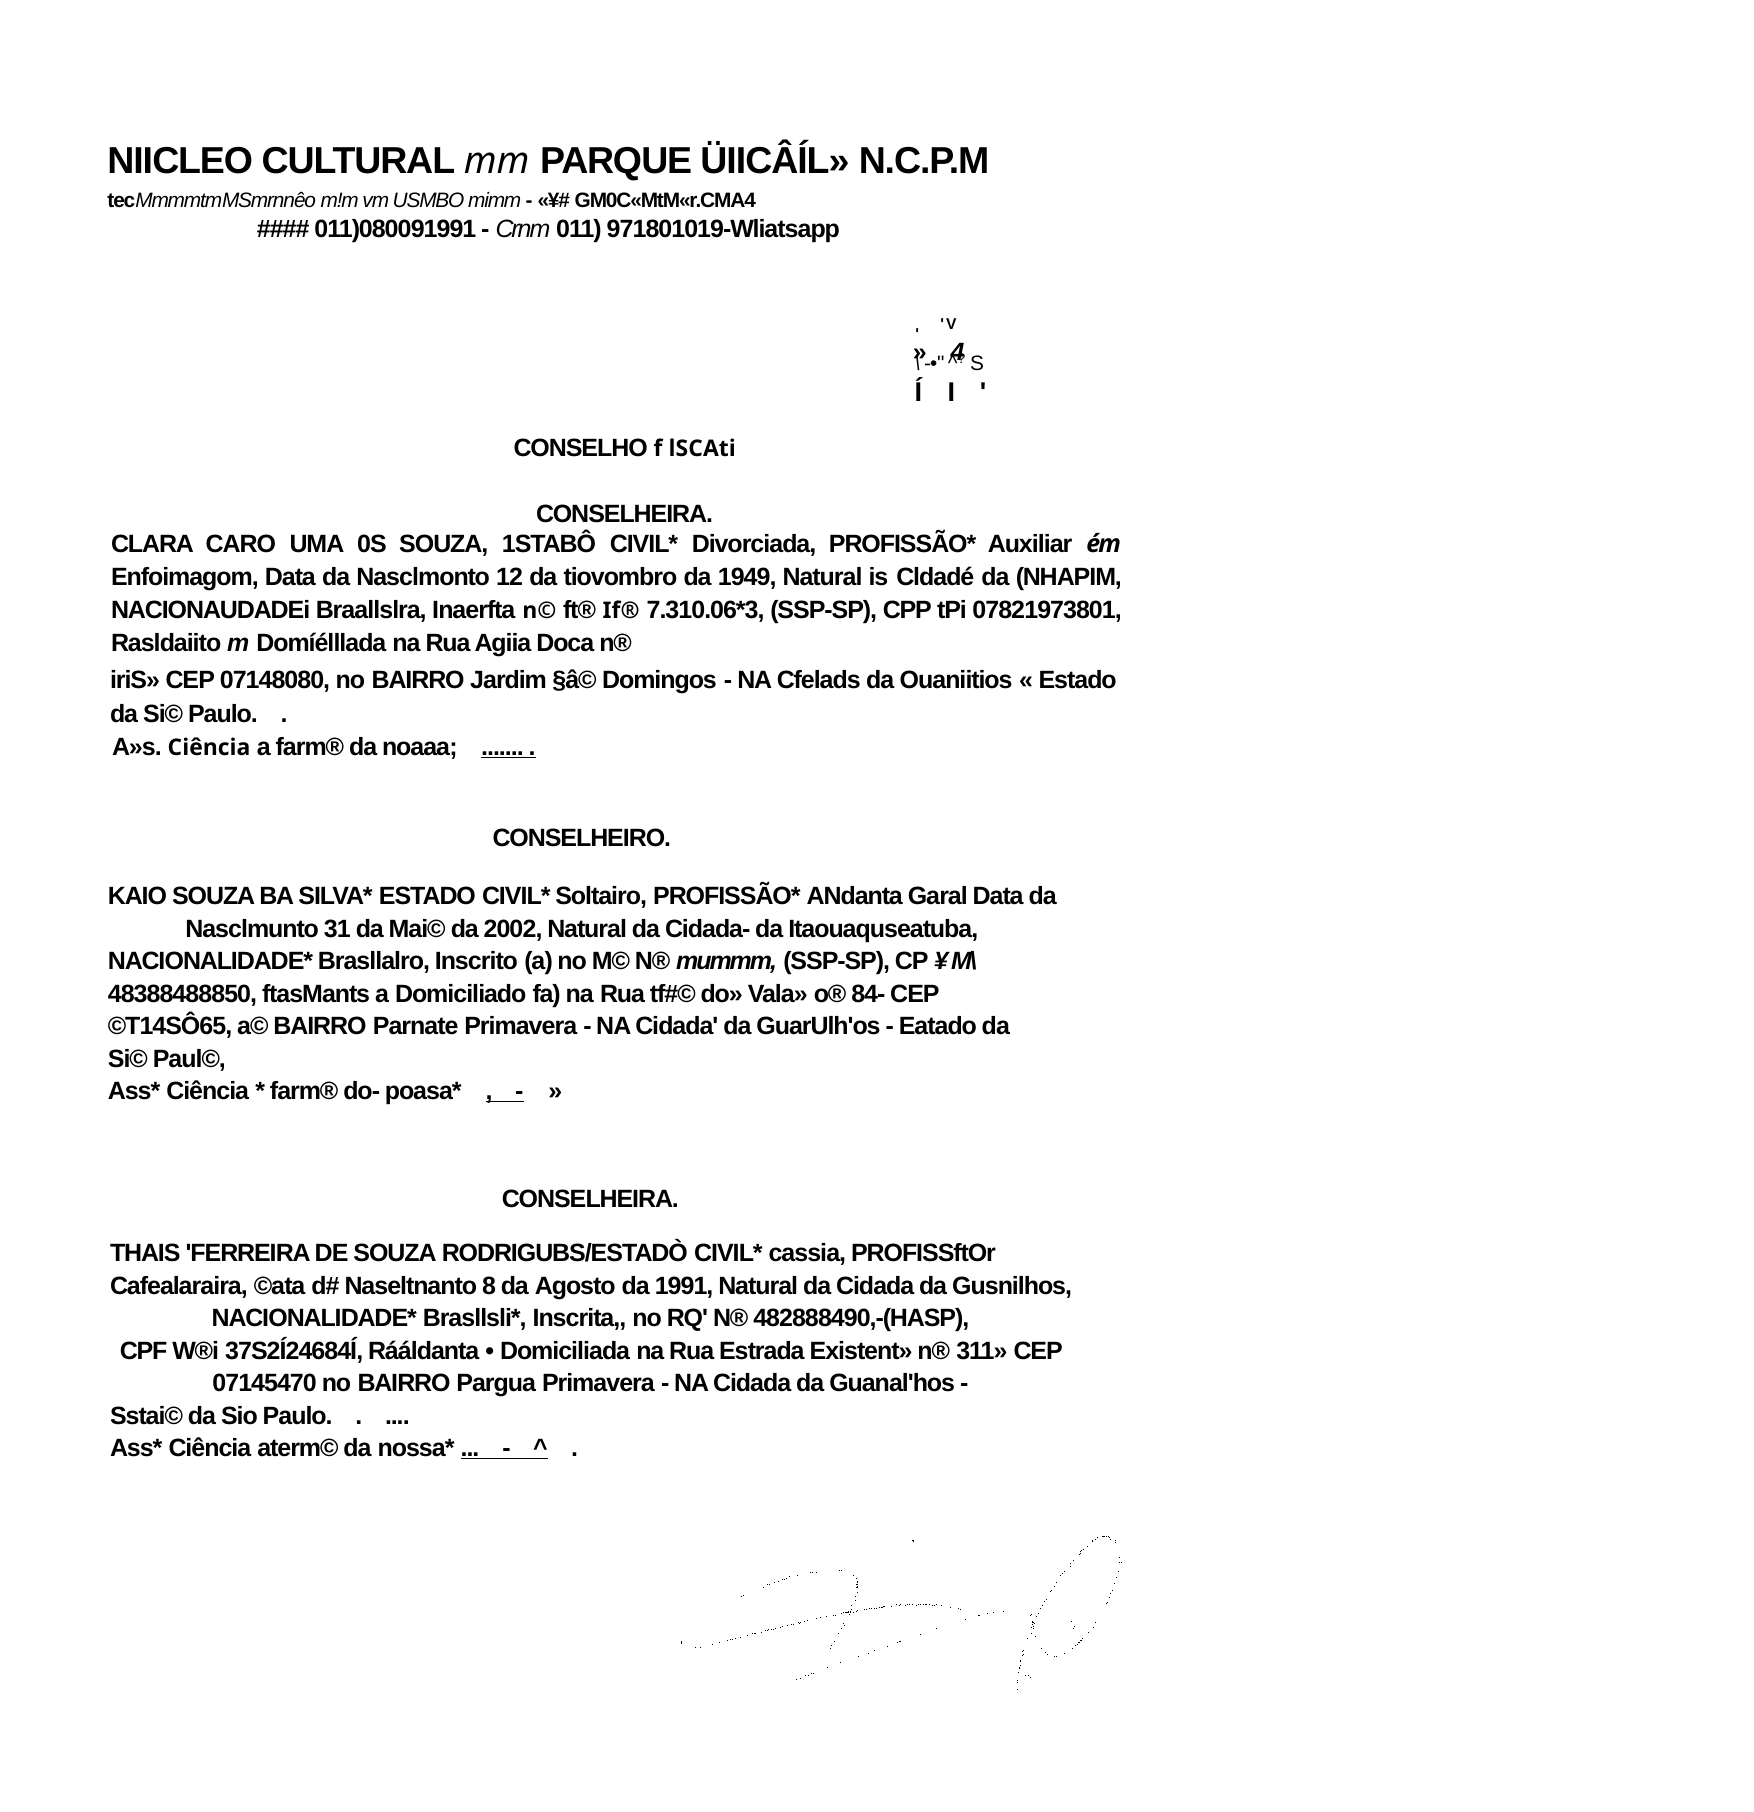

niicleo cultural mm parque üiicâíl» n.c.p.m
tecMmmmtmMSmrnnêo m!m vm USMBO mimm - «¥# GM0C«MtM«r.CMA4
#### 011)080091991 - Crnm 011) 971801019-Wliatsapp
'V
'
» 4
\ -•" ^? S
Í I '
CONSELHO f lSCAti CONSELHEIRA.
CLARA CARO UMA 0S SOUZA, 1STABÔ CIVIL* Divorciada, PROFISSÃO* Auxiliar ém Enfoimagom, Data da Nasclmonto 12 da tiovombro da 1949, Natural is Cldadé da (NHAPIM, NACIONAUDADEi Braallslra, Inaerfta n© ft® If® 7.310.06*3, (SSP-SP), CPP tPi 07821973801, Rasldaiito m Domíélllada na Rua Agiia Doca n®
iriS» CEP 07148080, no BAIRRO Jardim §â© Domingos - NA Cfelads da Ouaniitios « Estado da Si© Paulo. .
A»s. Ciência a farm® da noaaa; ....... .
CONSELHEIRO.
KAIO SOUZA BA SILVA* ESTADO CIVIL* Soltairo, PROFISSÃO* ANdanta Garal Data da Nasclmunto 31 da Mai© da 2002, Natural da Cidada- da Itaouaquseatuba,
NACIONALIDADE* Brasllalro, Inscrito (a) no M© N® mummm, (SSP-SP), CP ¥ M\
48388488850, ftasMants a Domiciliado fa) na Rua tf#© do» Vala» o® 84- CEP
©T14SÔ65, a© BAIRRO Parnate Primavera - NA Cidada' da GuarUlh'os - Eatado da
Si© Paul©,
Ass* Ciência * farm® do- poasa* , - »
CONSELHEIRA.
THAIS 'FERREIRA DE SOUZA RODRIGUBS/eSTADÒ CIVIL* cassia, PROFISSftOr
Cafealaraira, ©ata d# Naseltnanto 8 da Agosto da 1991, Natural da Cidada da Gusnilhos, NACIONALIDADE* Brasllsli*, Inscrita,, no RQ' N® 482888490,-(HASP),
CPF W®i 37S2Í24684Í, Rááldanta • Domiciliada na Rua Estrada Existent» n® 311» CEP 07145470 no BAIRRO Pargua Primavera - NA Cidada da Guanal'hos -
Sstai© da Sio Paulo. . ....
Ass* Ciência aterm© da nossa* ... - ^ .